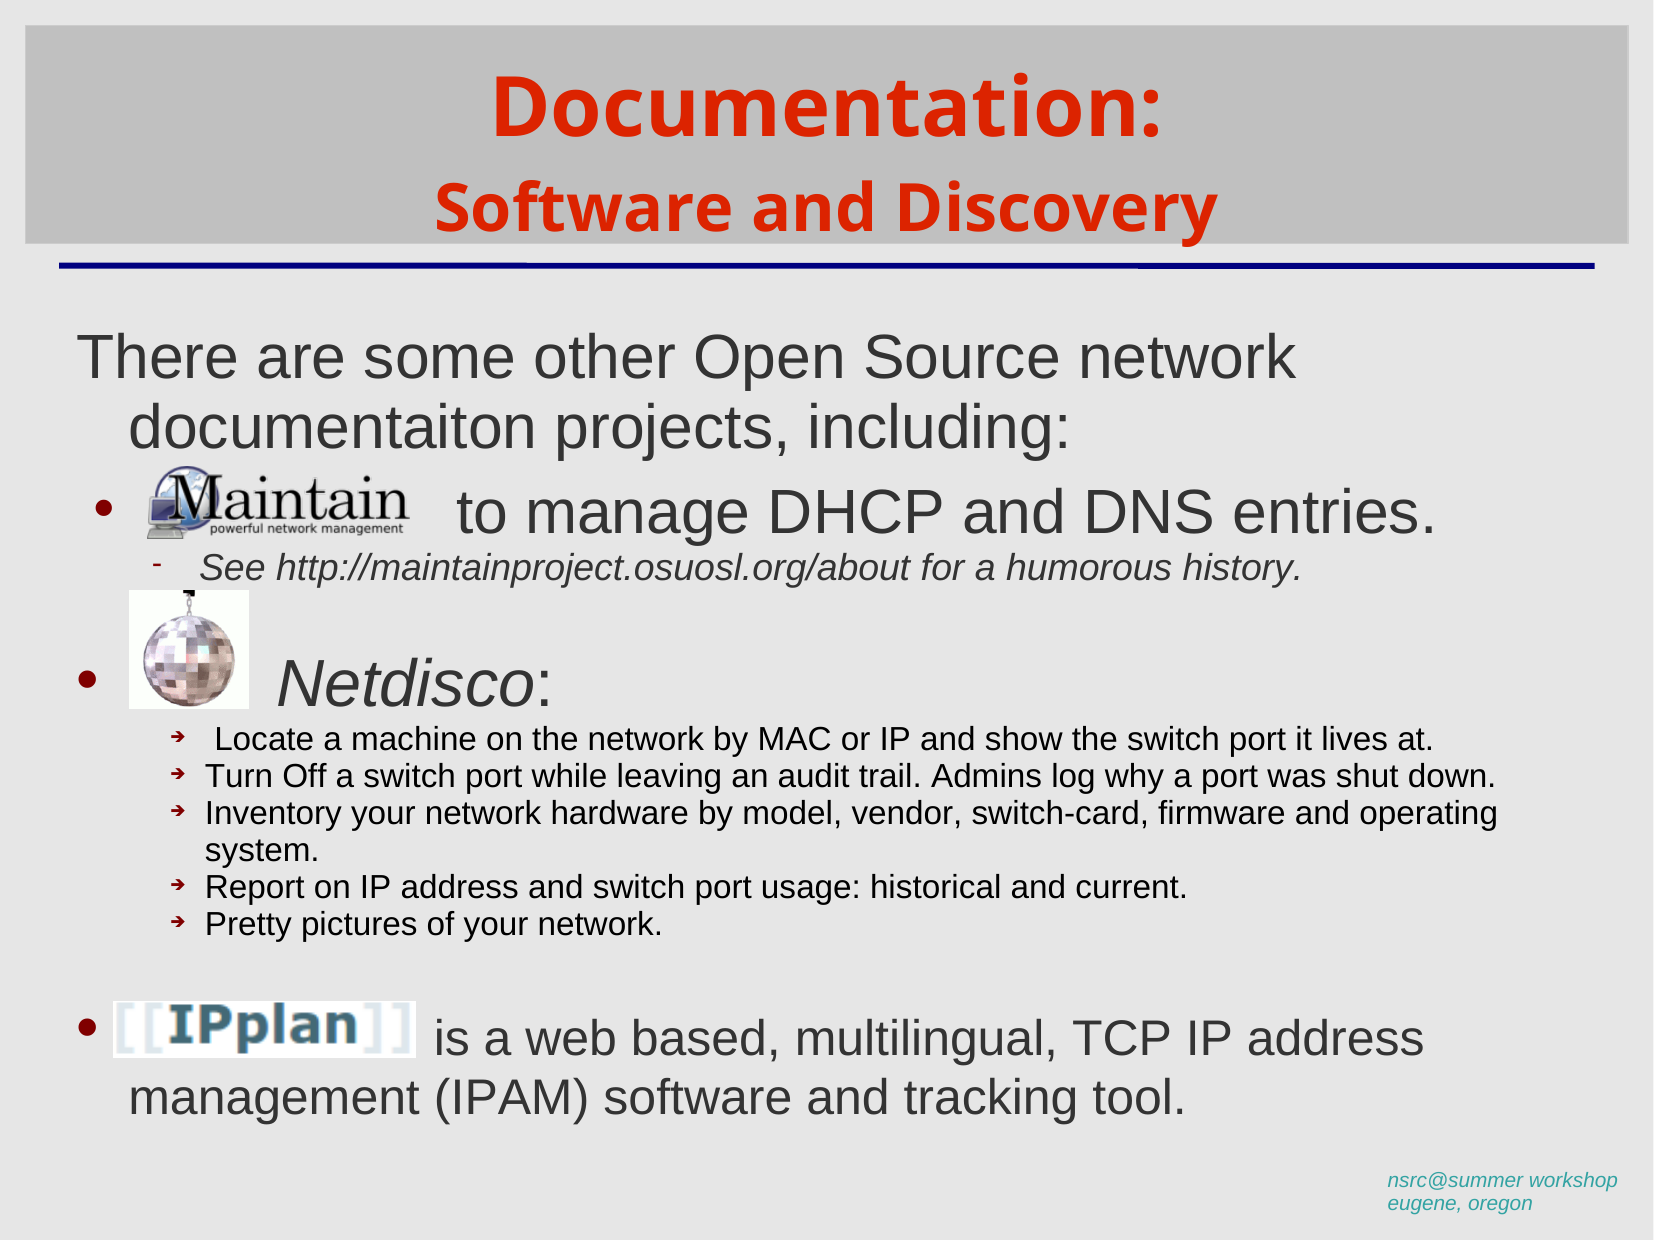

# Documentation: Software and Discovery
There are some other Open Source network documentaiton projects, including:
 to manage DHCP and DNS entries.
See http://maintainproject.osuosl.org/about for a humorous history.
 Netdisco:
 Locate a machine on the network by MAC or IP and show the switch port it lives at.
Turn Off a switch port while leaving an audit trail. Admins log why a port was shut down.
Inventory your network hardware by model, vendor, switch-card, firmware and operating system.
Report on IP address and switch port usage: historical and current.
Pretty pictures of your network.
 is a web based, multilingual, TCP IP address management (IPAM) software and tracking tool.